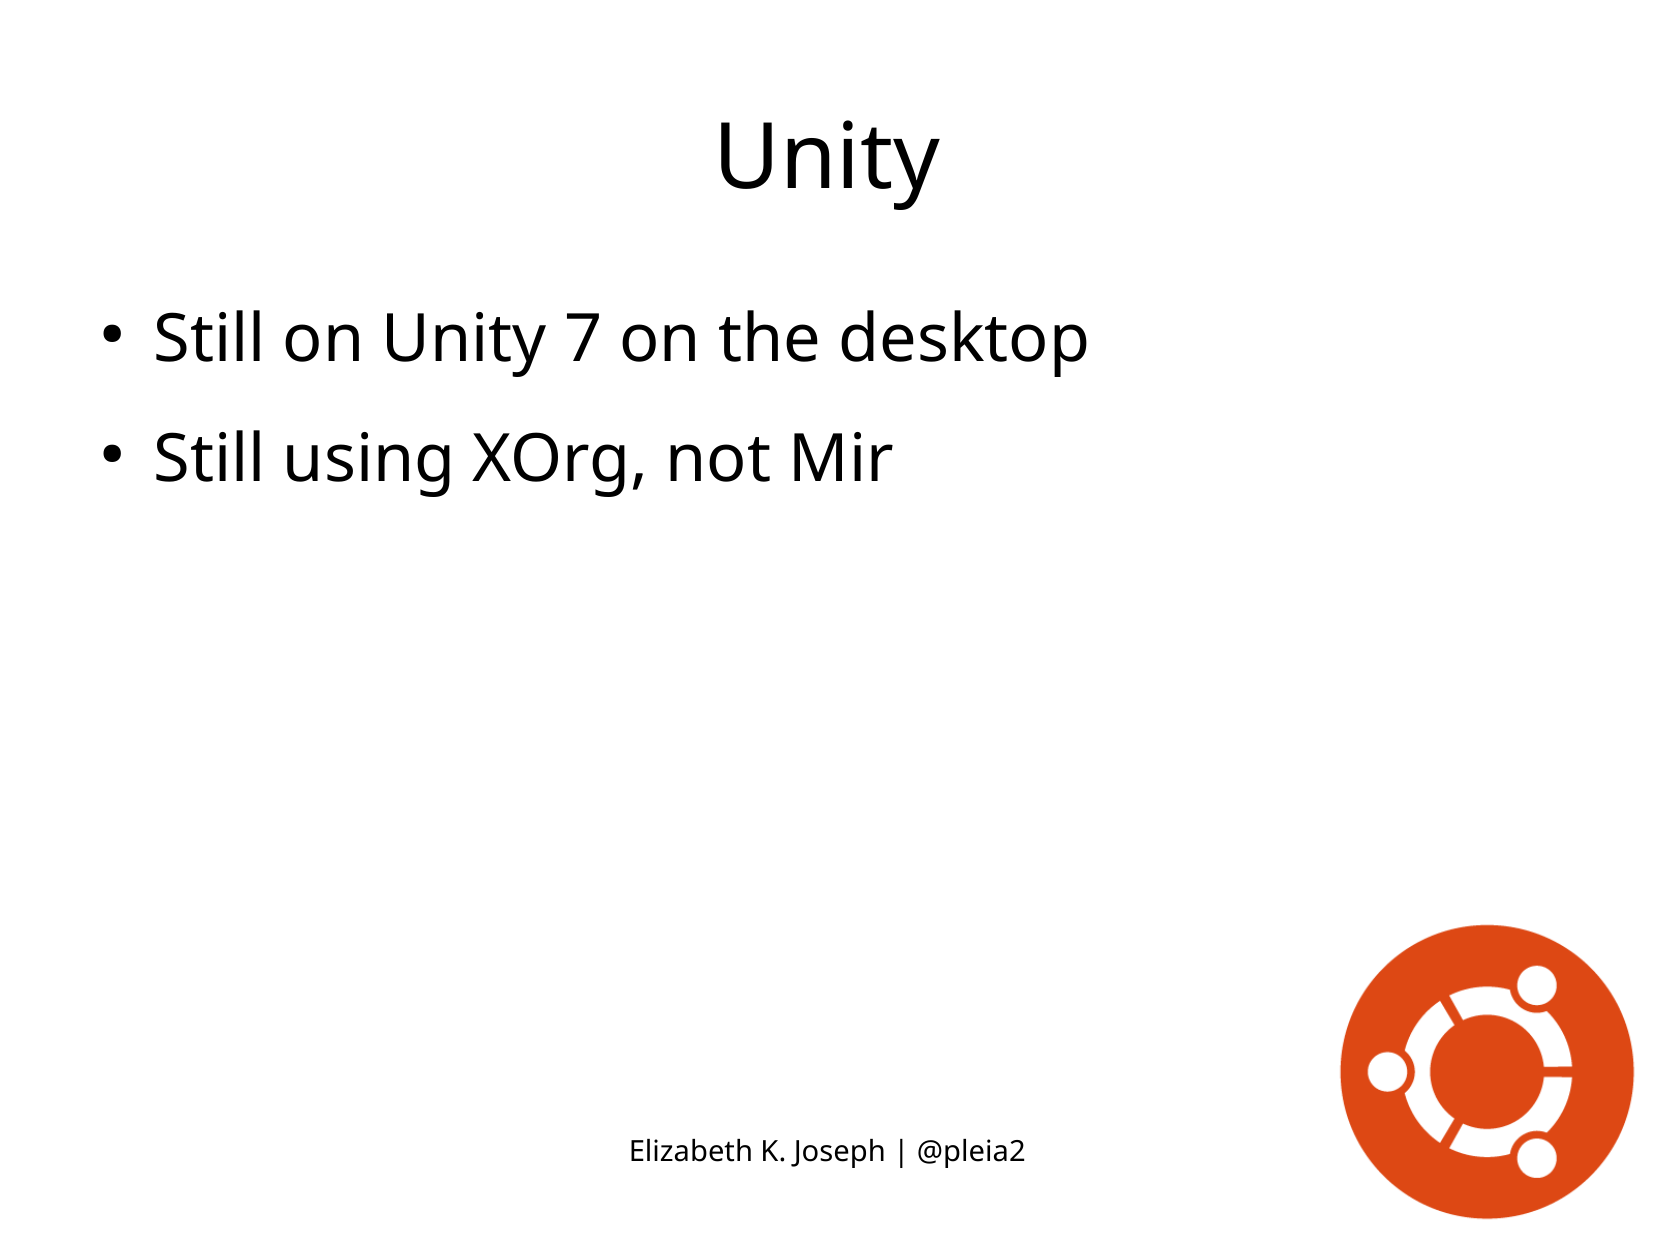

# Unity
Still on Unity 7 on the desktop
Still using XOrg, not Mir
Elizabeth K. Joseph | @pleia2